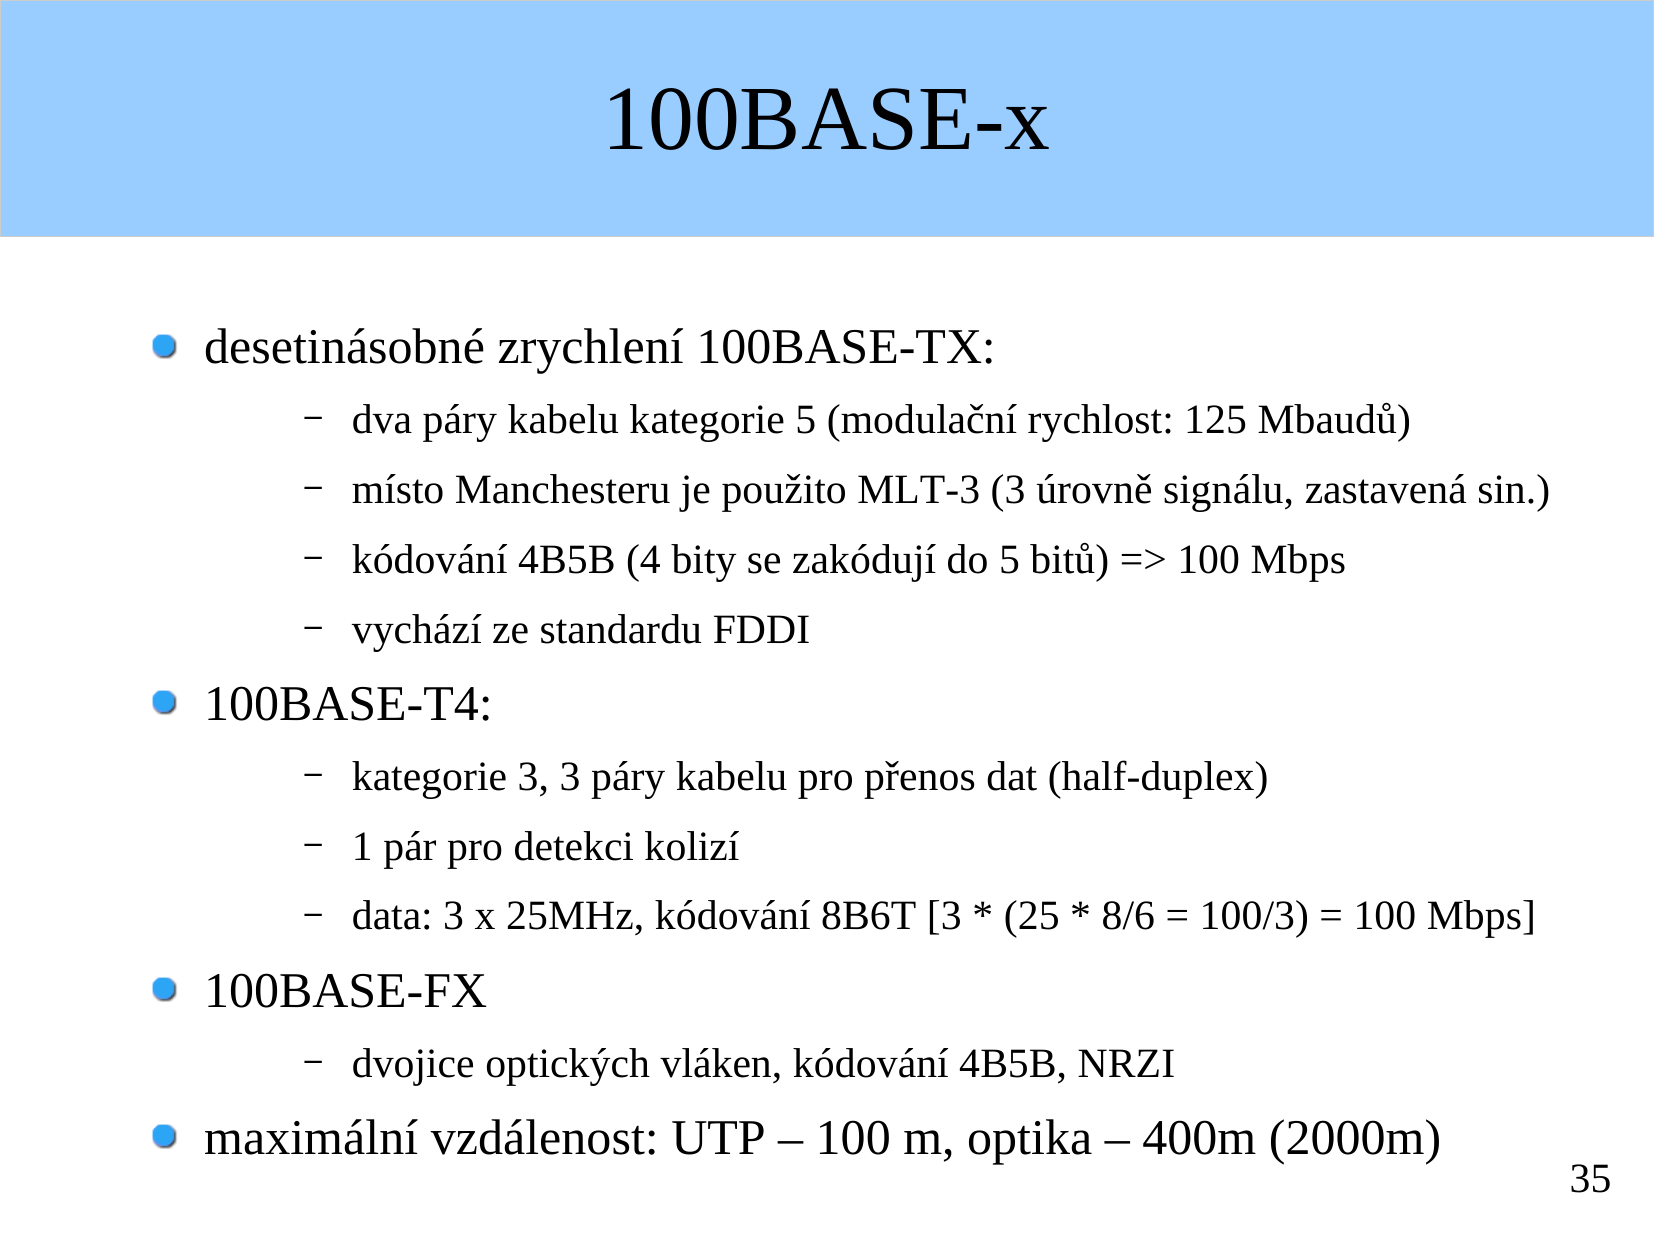

# 100BASE-x
desetinásobné zrychlení 100BASE-TX:
dva páry kabelu kategorie 5 (modulační rychlost: 125 Mbaudů)
místo Manchesteru je použito MLT-3 (3 úrovně signálu, zastavená sin.)
kódování 4B5B (4 bity se zakódují do 5 bitů) => 100 Mbps
vychází ze standardu FDDI
100BASE-T4:
kategorie 3, 3 páry kabelu pro přenos dat (half-duplex)
1 pár pro detekci kolizí
data: 3 x 25MHz, kódování 8B6T [3 * (25 * 8/6 = 100/3) = 100 Mbps]
100BASE-FX
dvojice optických vláken, kódování 4B5B, NRZI
maximální vzdálenost: UTP – 100 m, optika – 400m (2000m)